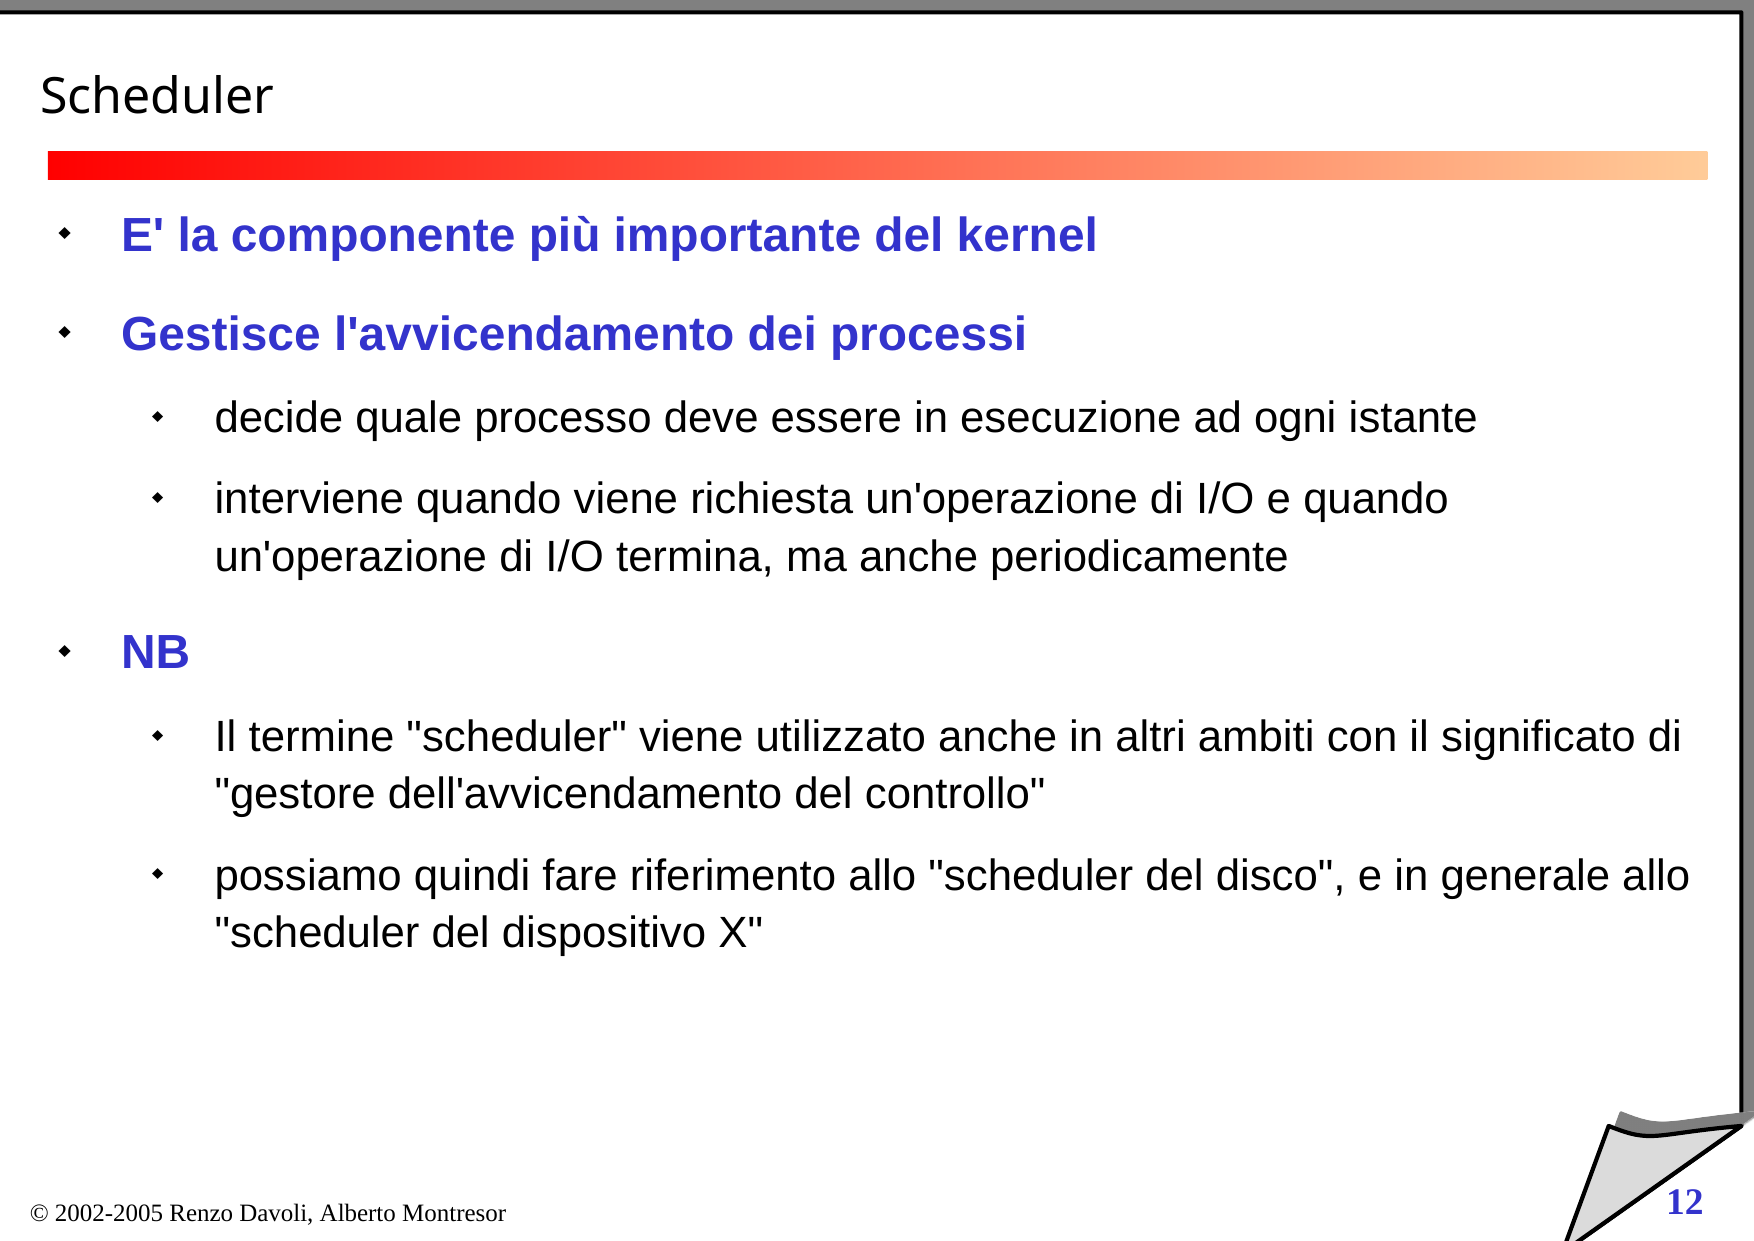

# Scheduler
E' la componente più importante del kernel
Gestisce l'avvicendamento dei processi
decide quale processo deve essere in esecuzione ad ogni istante
interviene quando viene richiesta un'operazione di I/O e quando un'operazione di I/O termina, ma anche periodicamente
NB
Il termine "scheduler" viene utilizzato anche in altri ambiti con il significato di "gestore dell'avvicendamento del controllo"
possiamo quindi fare riferimento allo "scheduler del disco", e in generale allo "scheduler del dispositivo X"